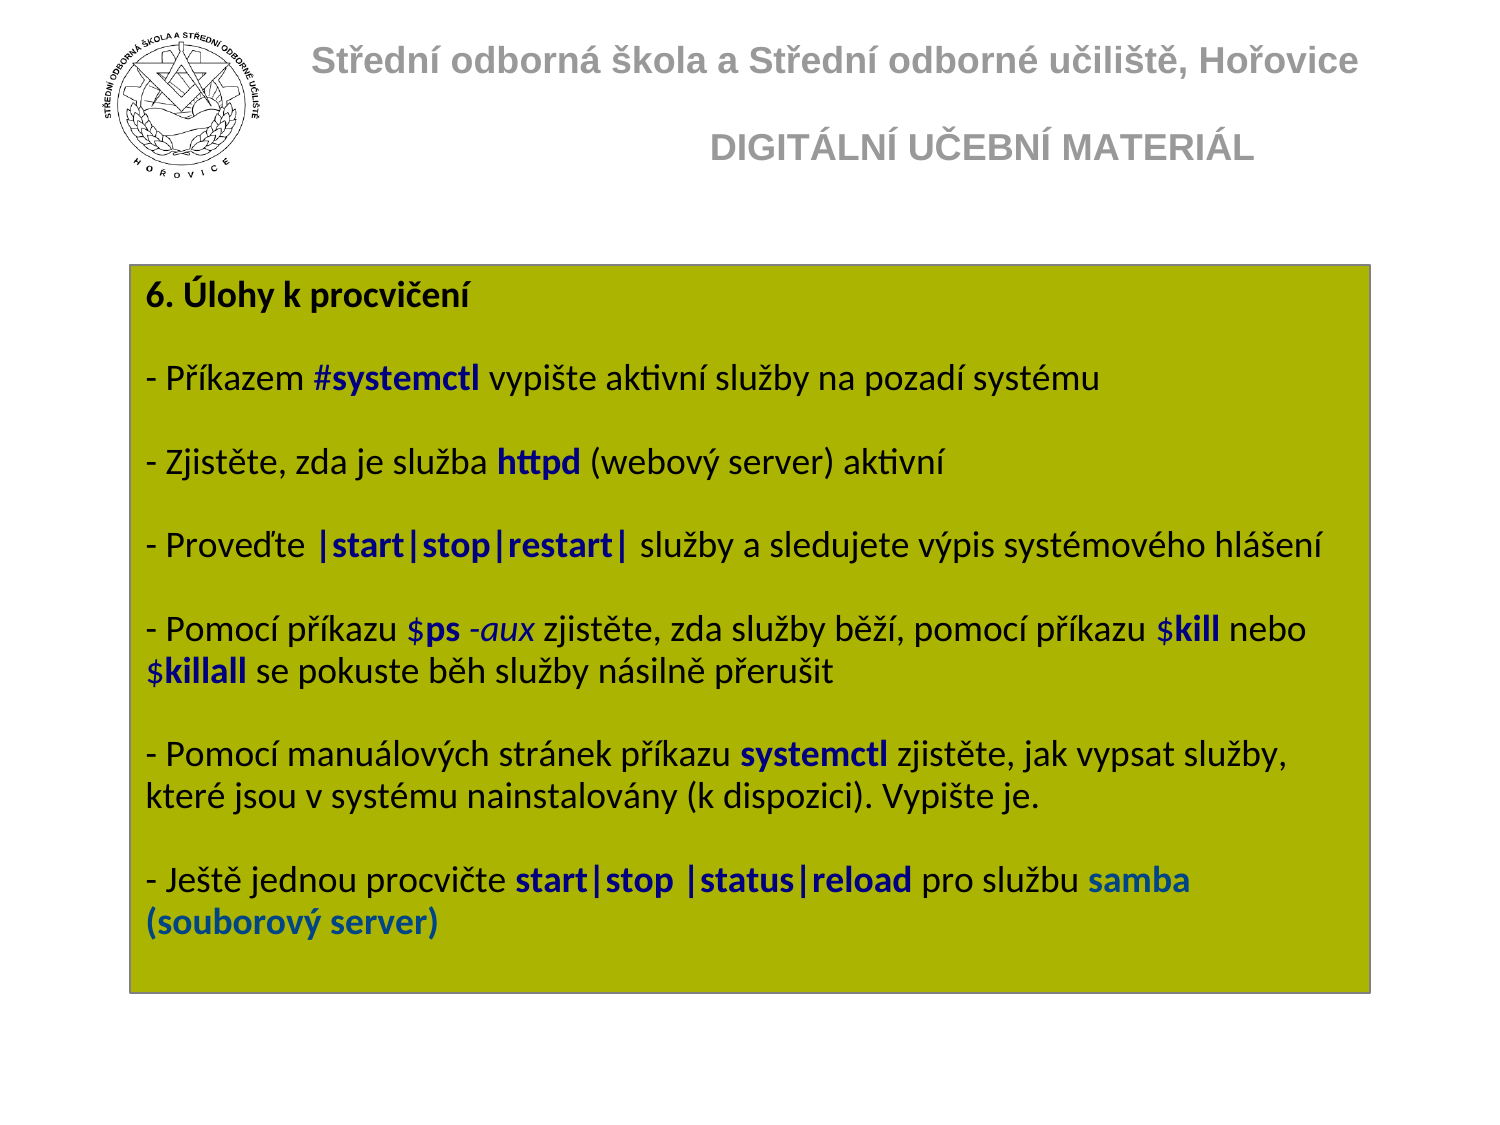

6. Úlohy k procvičení
- Příkazem #systemctl vypište aktivní služby na pozadí systému
- Zjistěte, zda je služba httpd (webový server) aktivní
- Proveďte |start|stop|restart| služby a sledujete výpis systémového hlášení
- Pomocí příkazu $ps -aux zjistěte, zda služby běží, pomocí příkazu $kill nebo $killall se pokuste běh služby násilně přerušit
- Pomocí manuálových stránek příkazu systemctl zjistěte, jak vypsat služby, které jsou v systému nainstalovány (k dispozici). Vypište je.
- Ještě jednou procvičte start|stop |status|reload pro službu samba (souborový server)